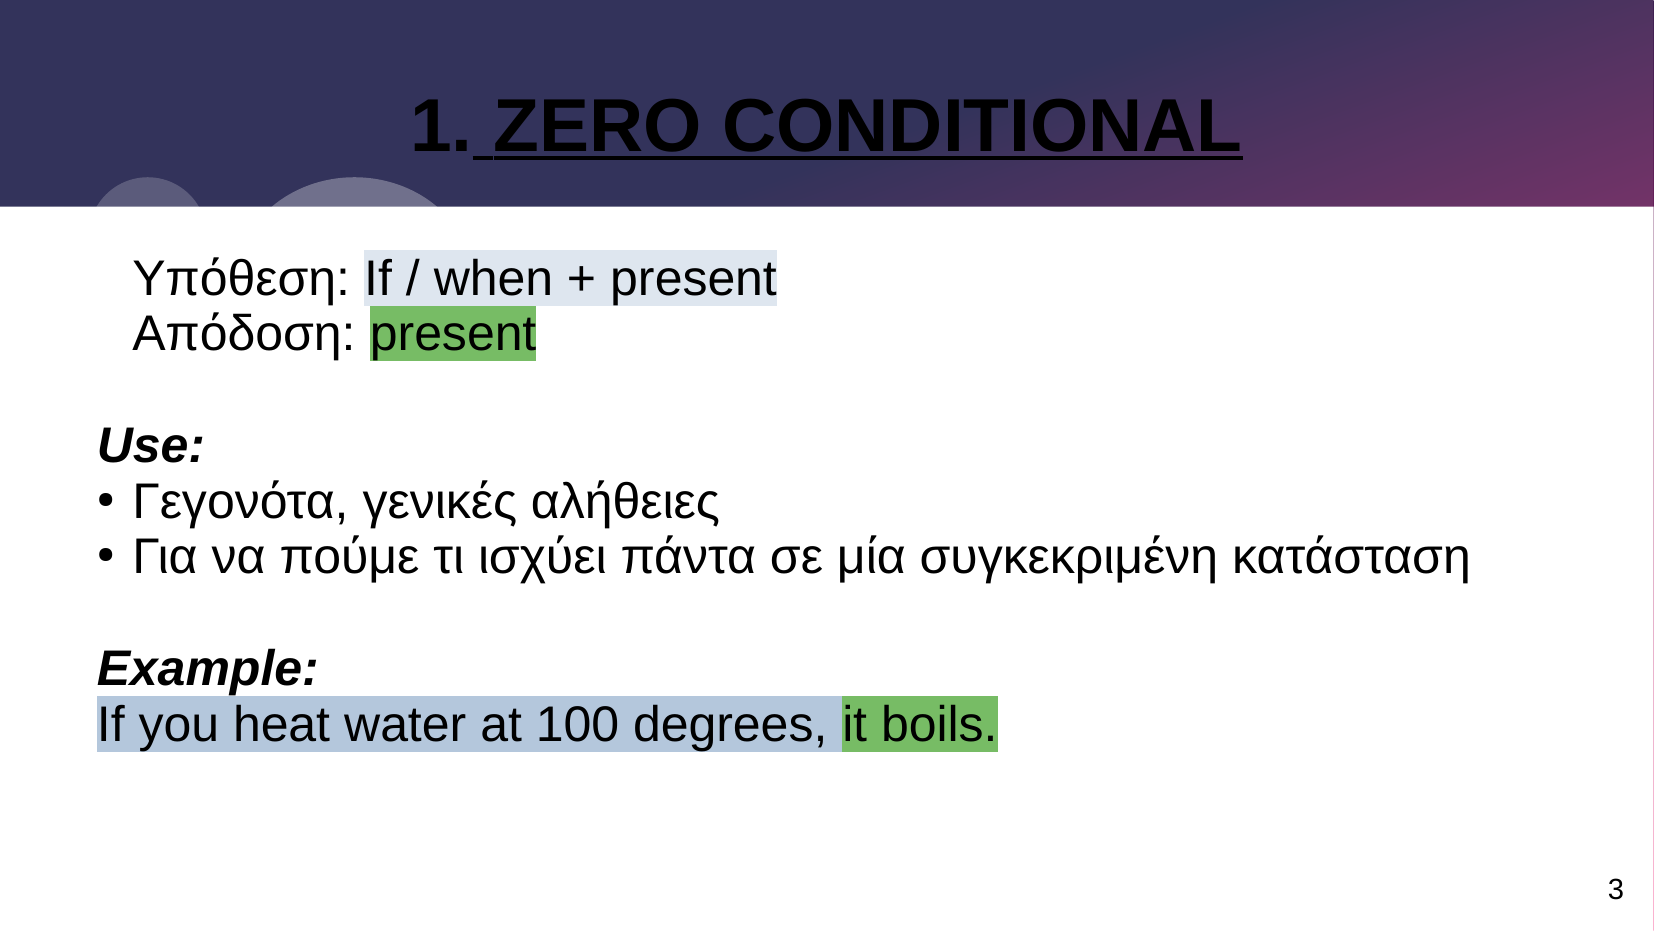

# ZERO CONDITIONAL
Υπόθεση: If / when + present
Απόδοση: present
Use:
Γεγονότα, γενικές αλήθειες
Για να πούμε τι ισχύει πάντα σε μία συγκεκριμένη κατάσταση
Example:
If you heat water at 100 degrees, it boils.